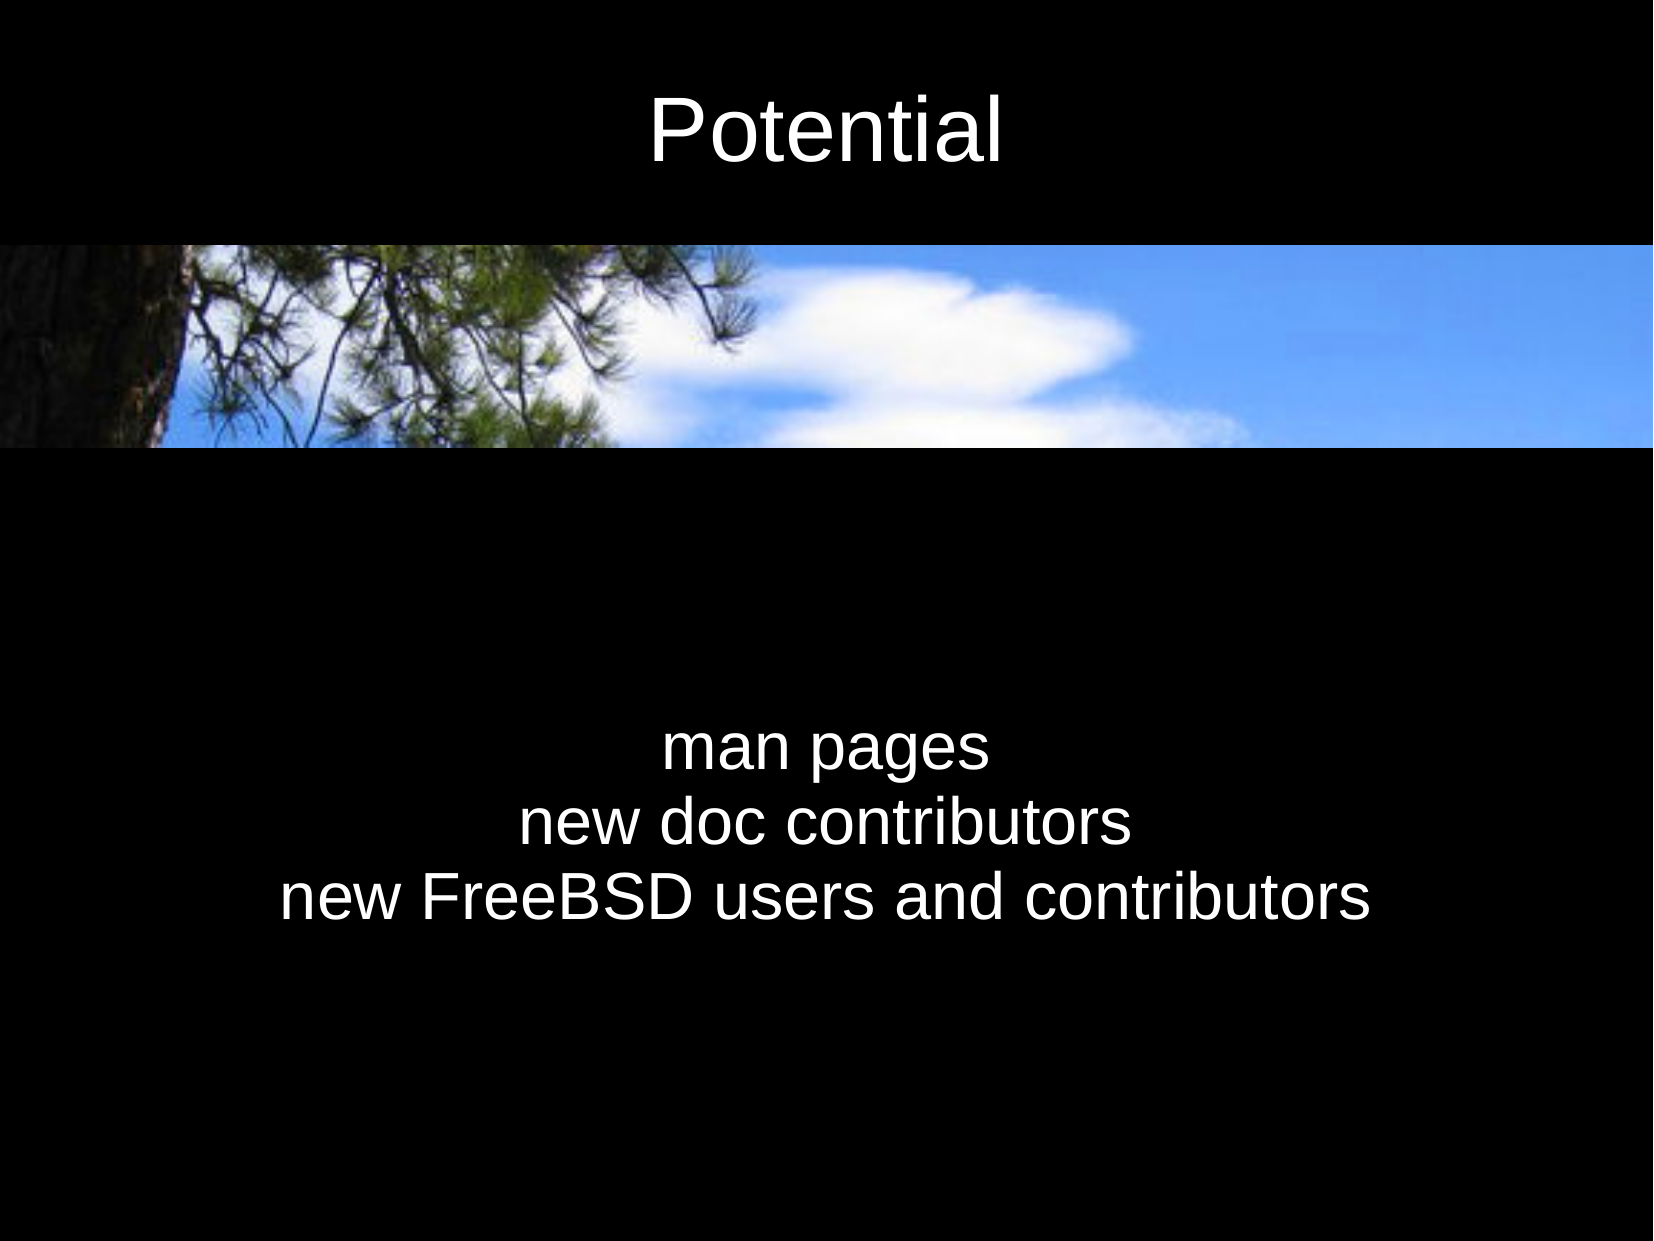

# Potential
man pages
new doc contributors
new FreeBSD users and contributors